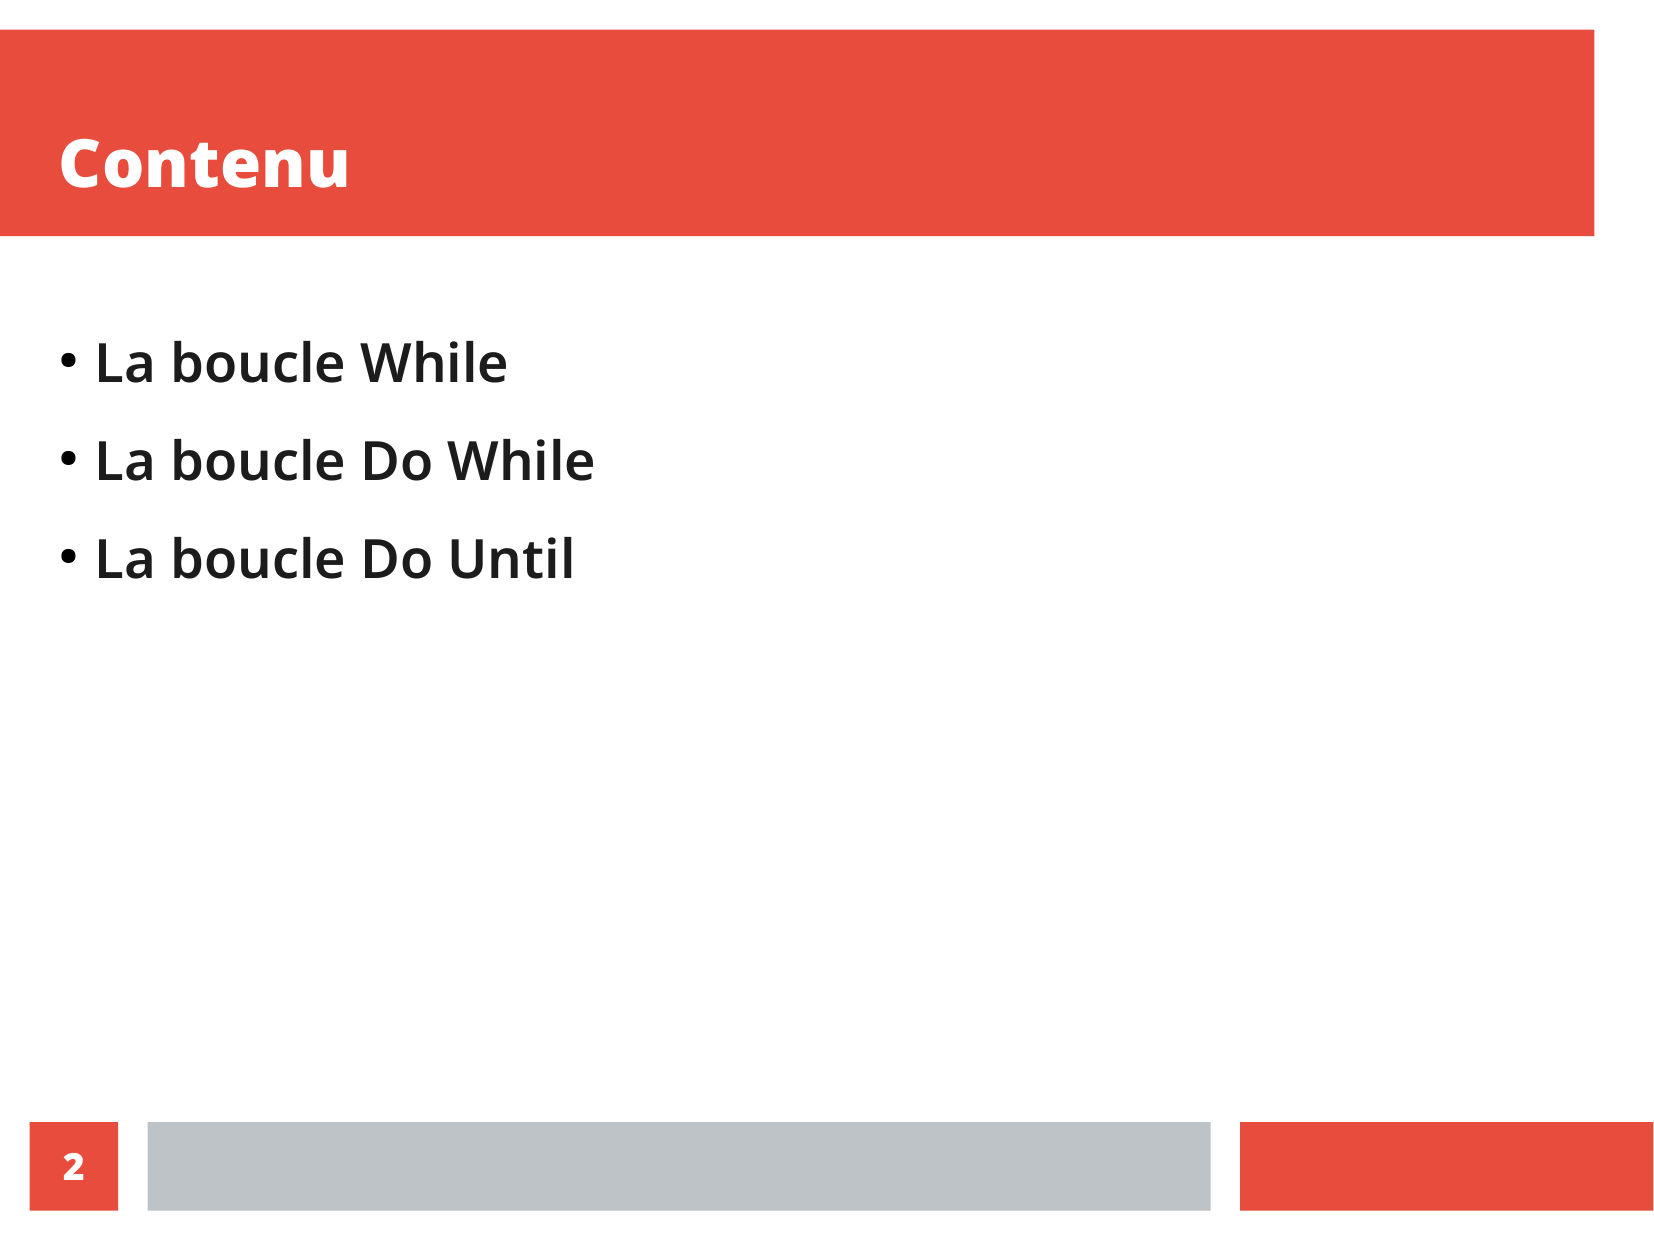

# Contenu
La boucle While
La boucle Do While
La boucle Do Until
2